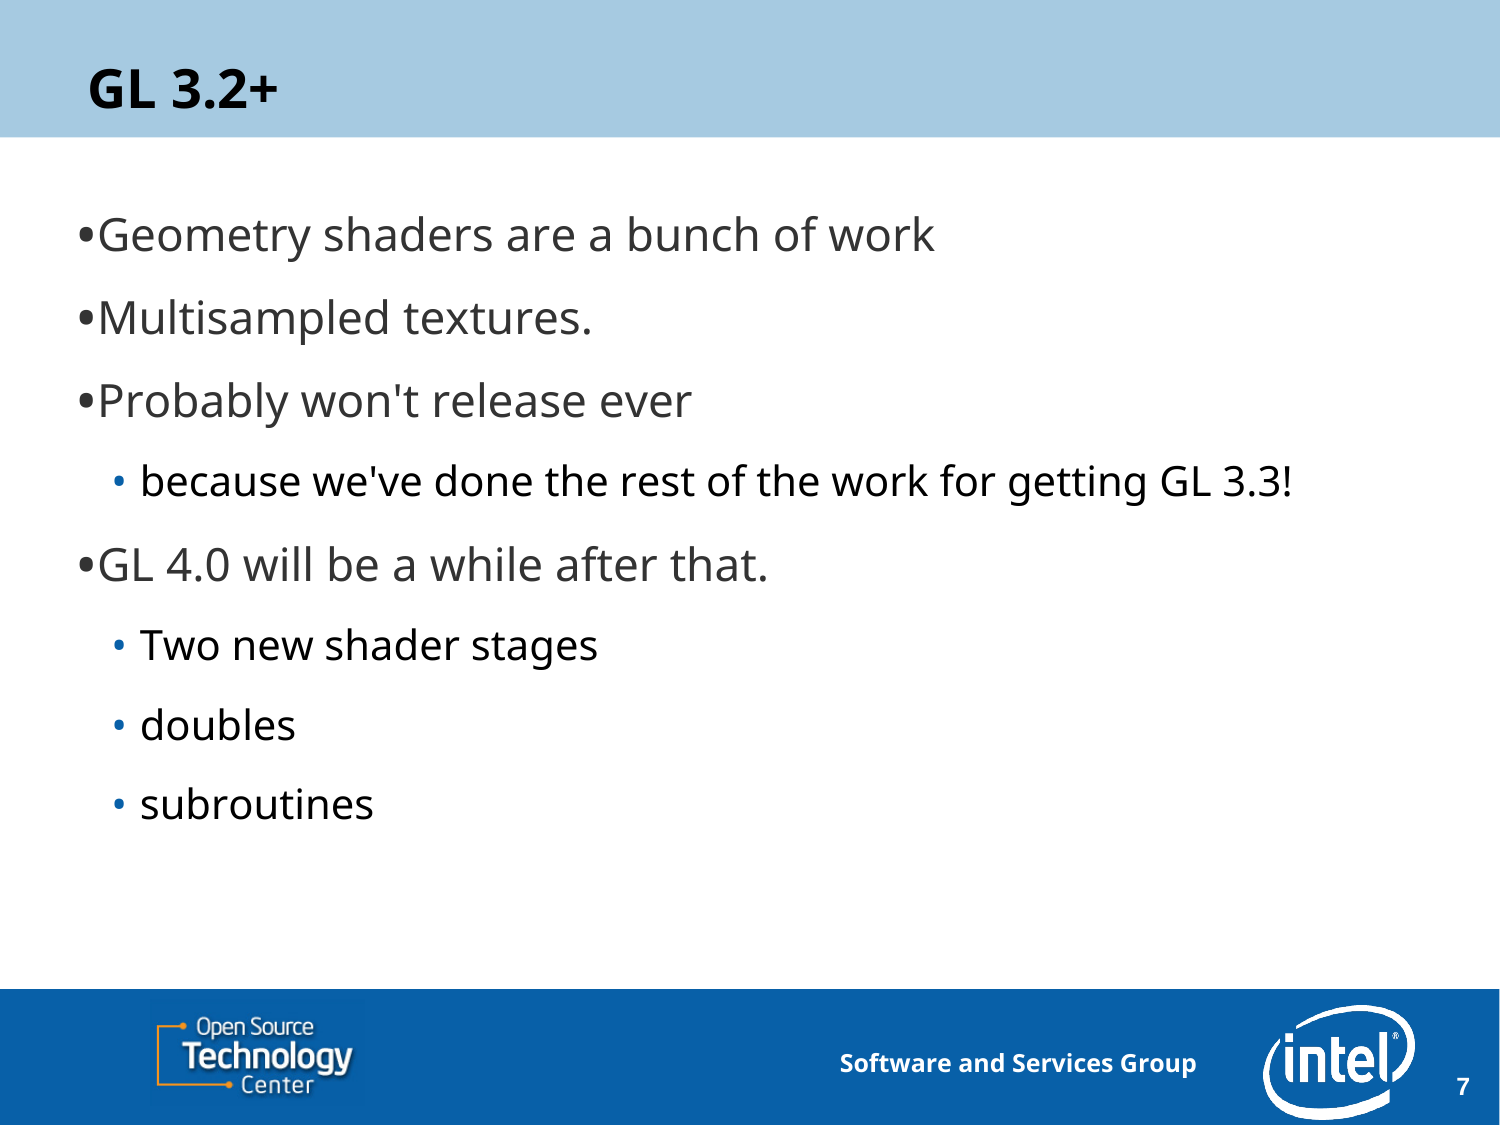

# GL 3.2+
Geometry shaders are a bunch of work
Multisampled textures.
Probably won't release ever
because we've done the rest of the work for getting GL 3.3!
GL 4.0 will be a while after that.
Two new shader stages
doubles
subroutines